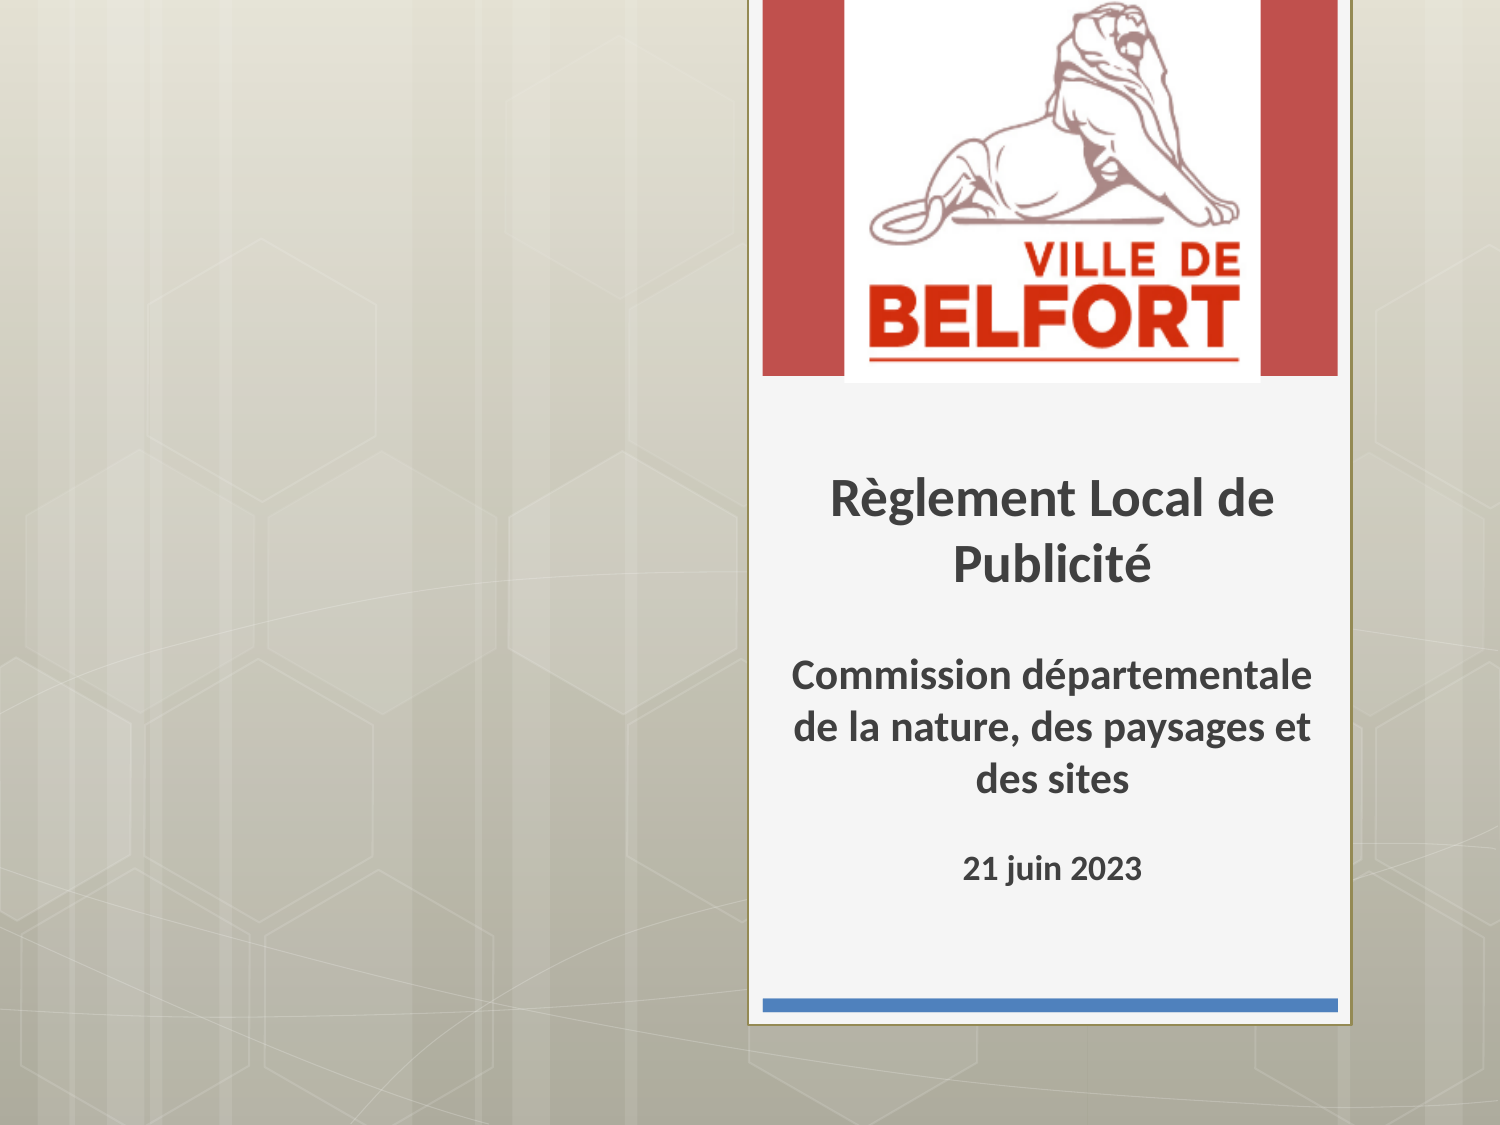

# Règlement Local de Publicité Commission départementale de la nature, des paysages et des sites 21 juin 2023